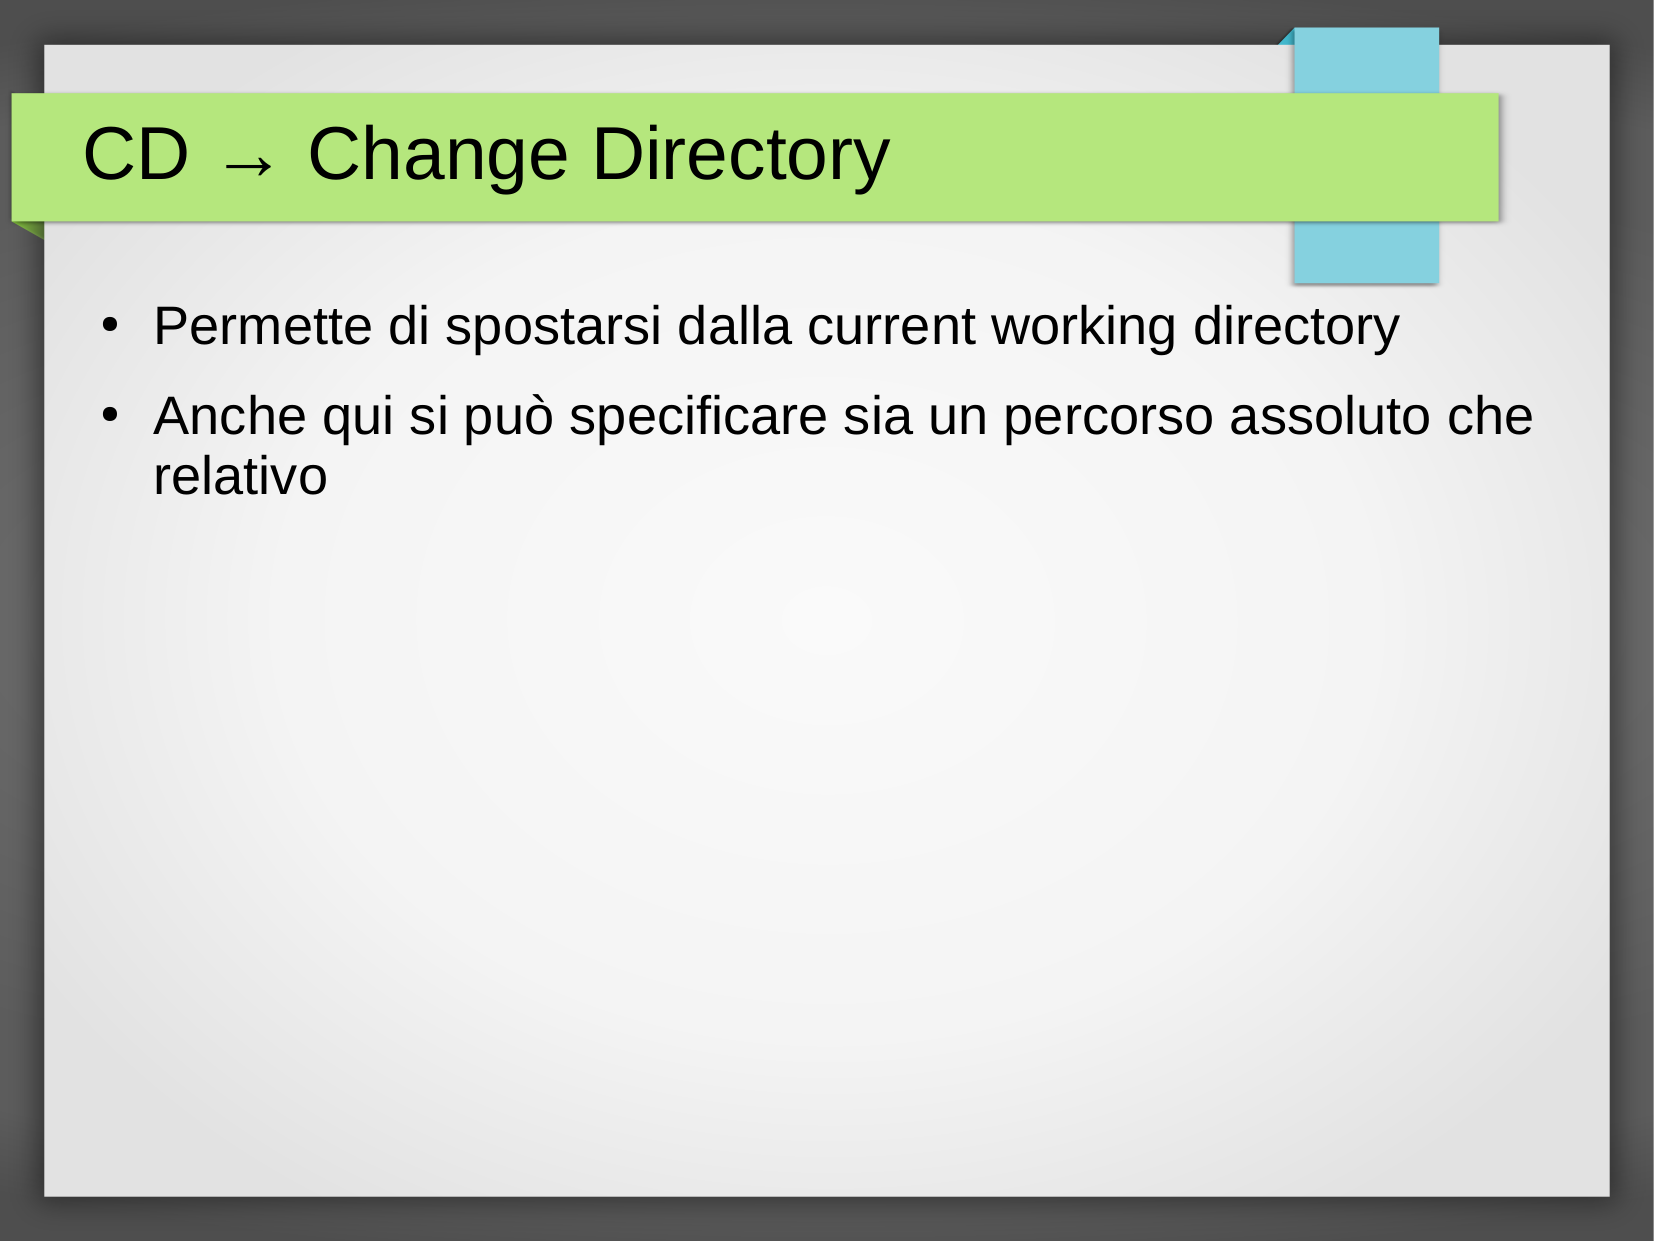

# CD → Change Directory
Permette di spostarsi dalla current working directory
Anche qui si può specificare sia un percorso assoluto che relativo